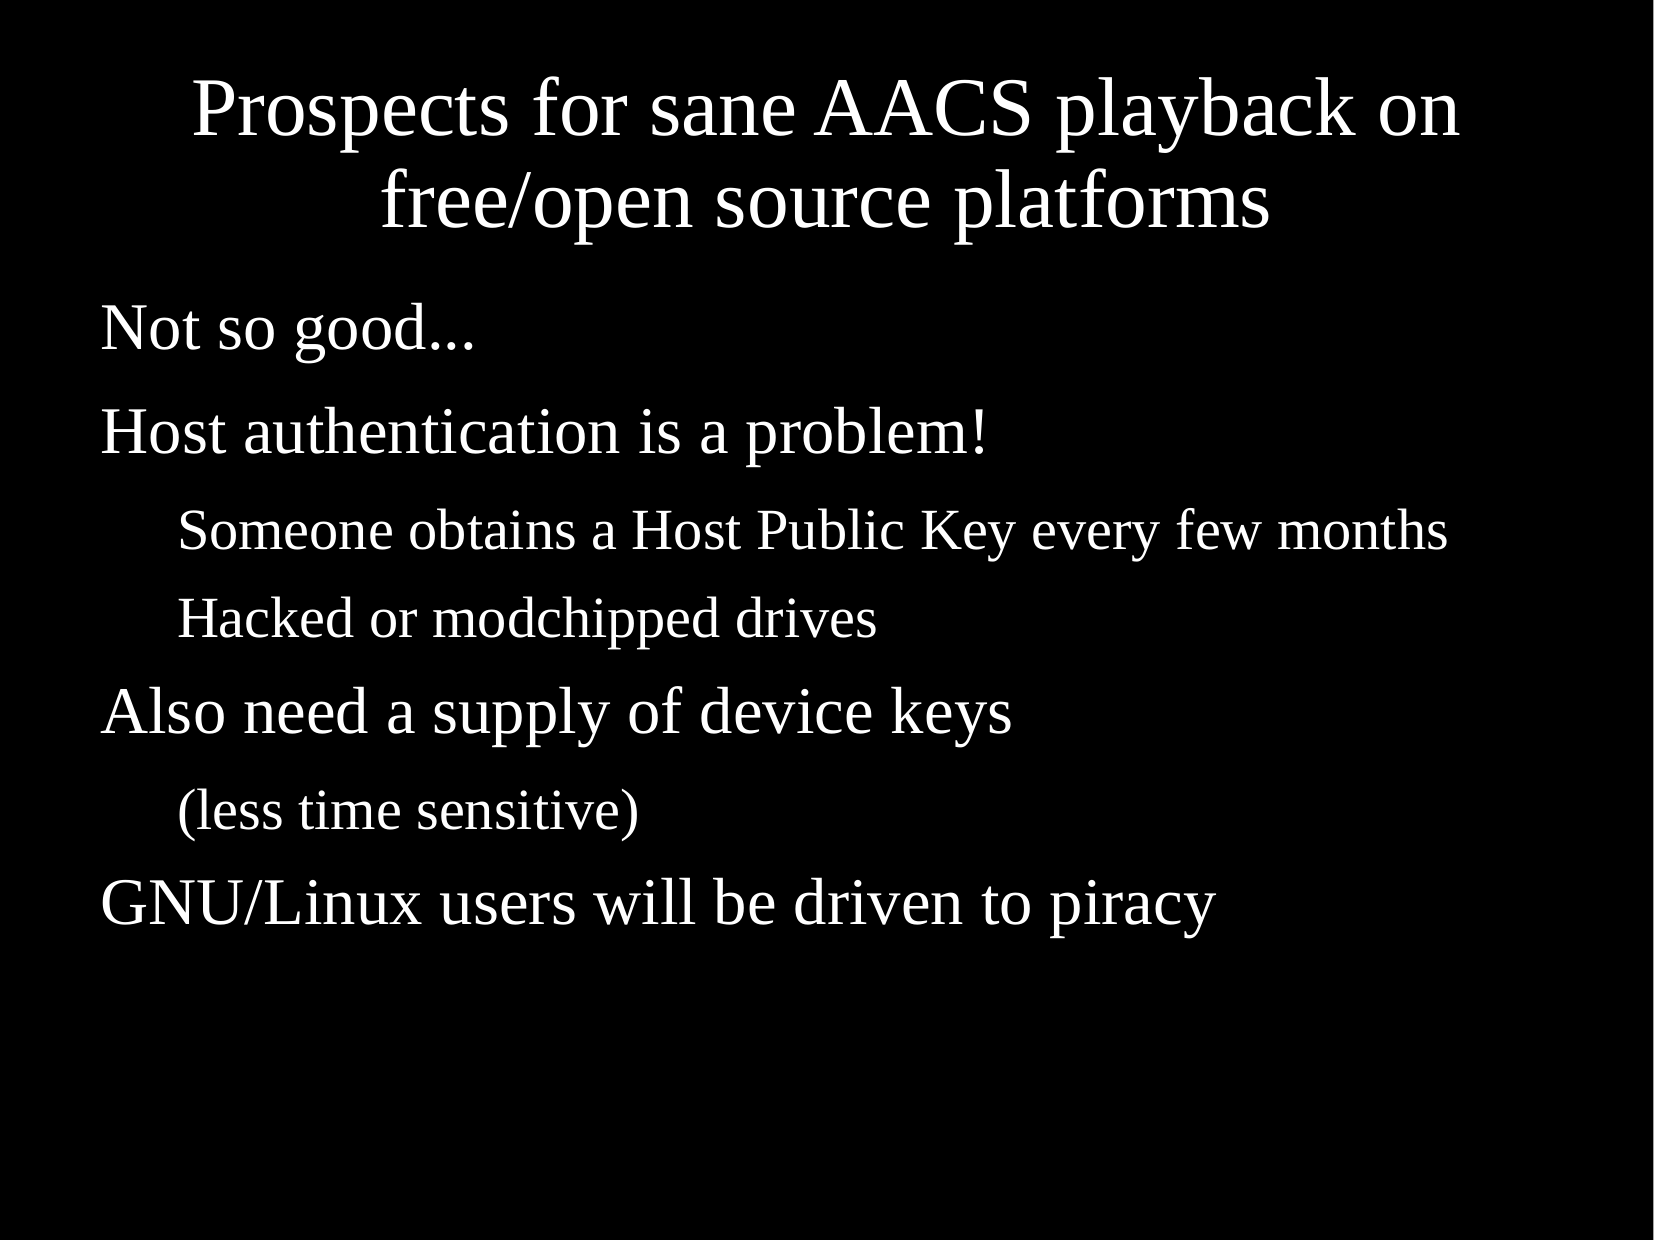

# Prospects for sane AACS playback on free/open source platforms
Not so good...
Host authentication is a problem!
Someone obtains a Host Public Key every few months
Hacked or modchipped drives
Also need a supply of device keys
(less time sensitive)
GNU/Linux users will be driven to piracy